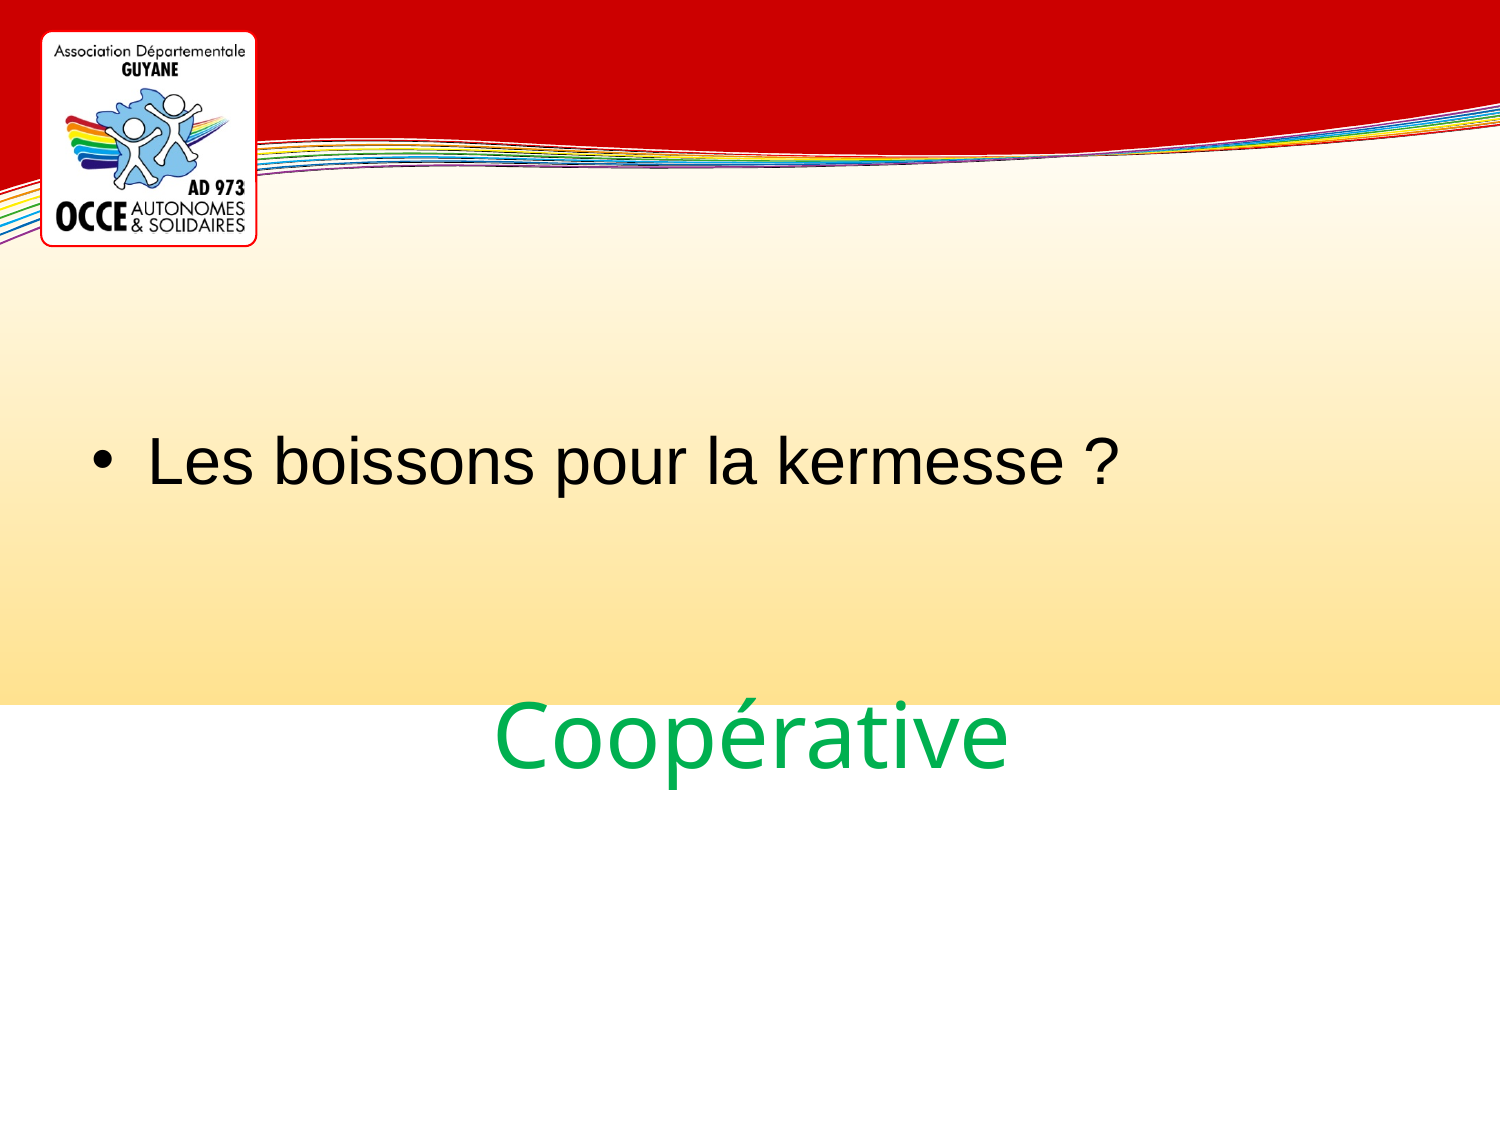

# Les boissons pour la kermesse ?
Coopérative